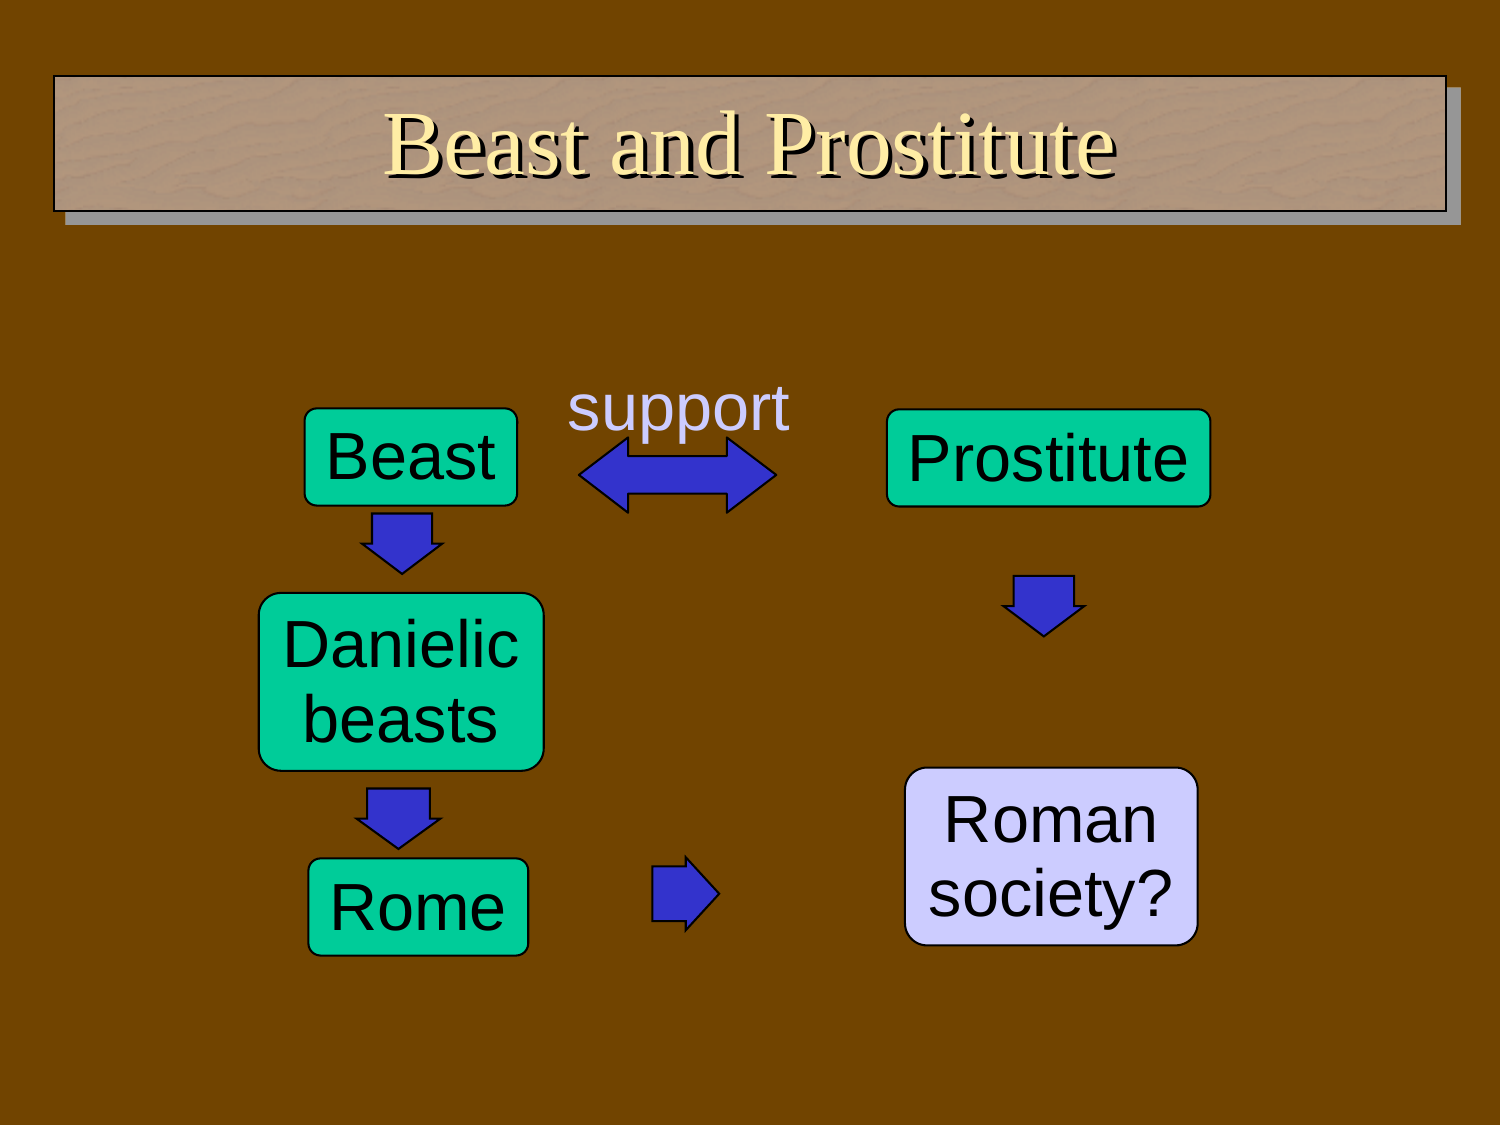

# Beast and Prostitute
support
Beast
Prostitute
Danielic
beasts
Roman
society?
Rome